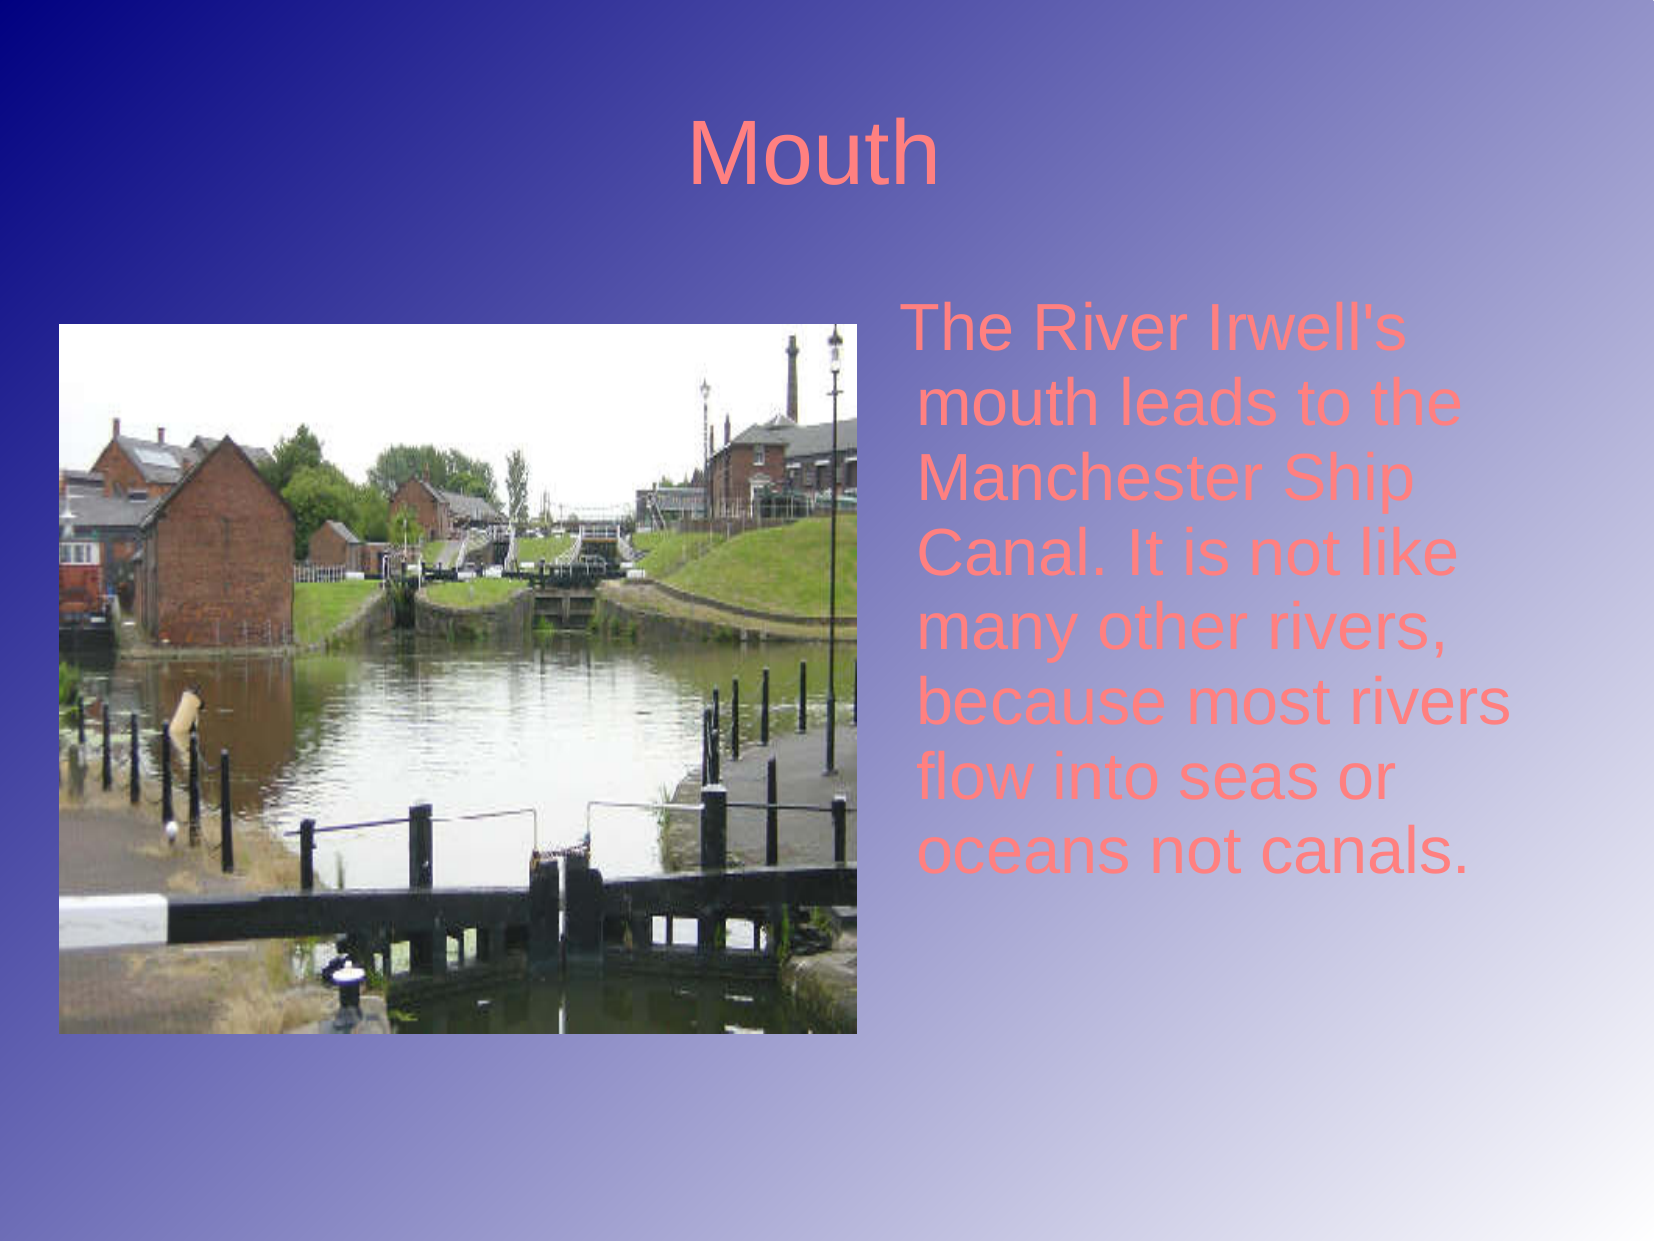

# Mouth
 The River Irwell's mouth leads to the Manchester Ship Canal. It is not like many other rivers, because most rivers flow into seas or oceans not canals.